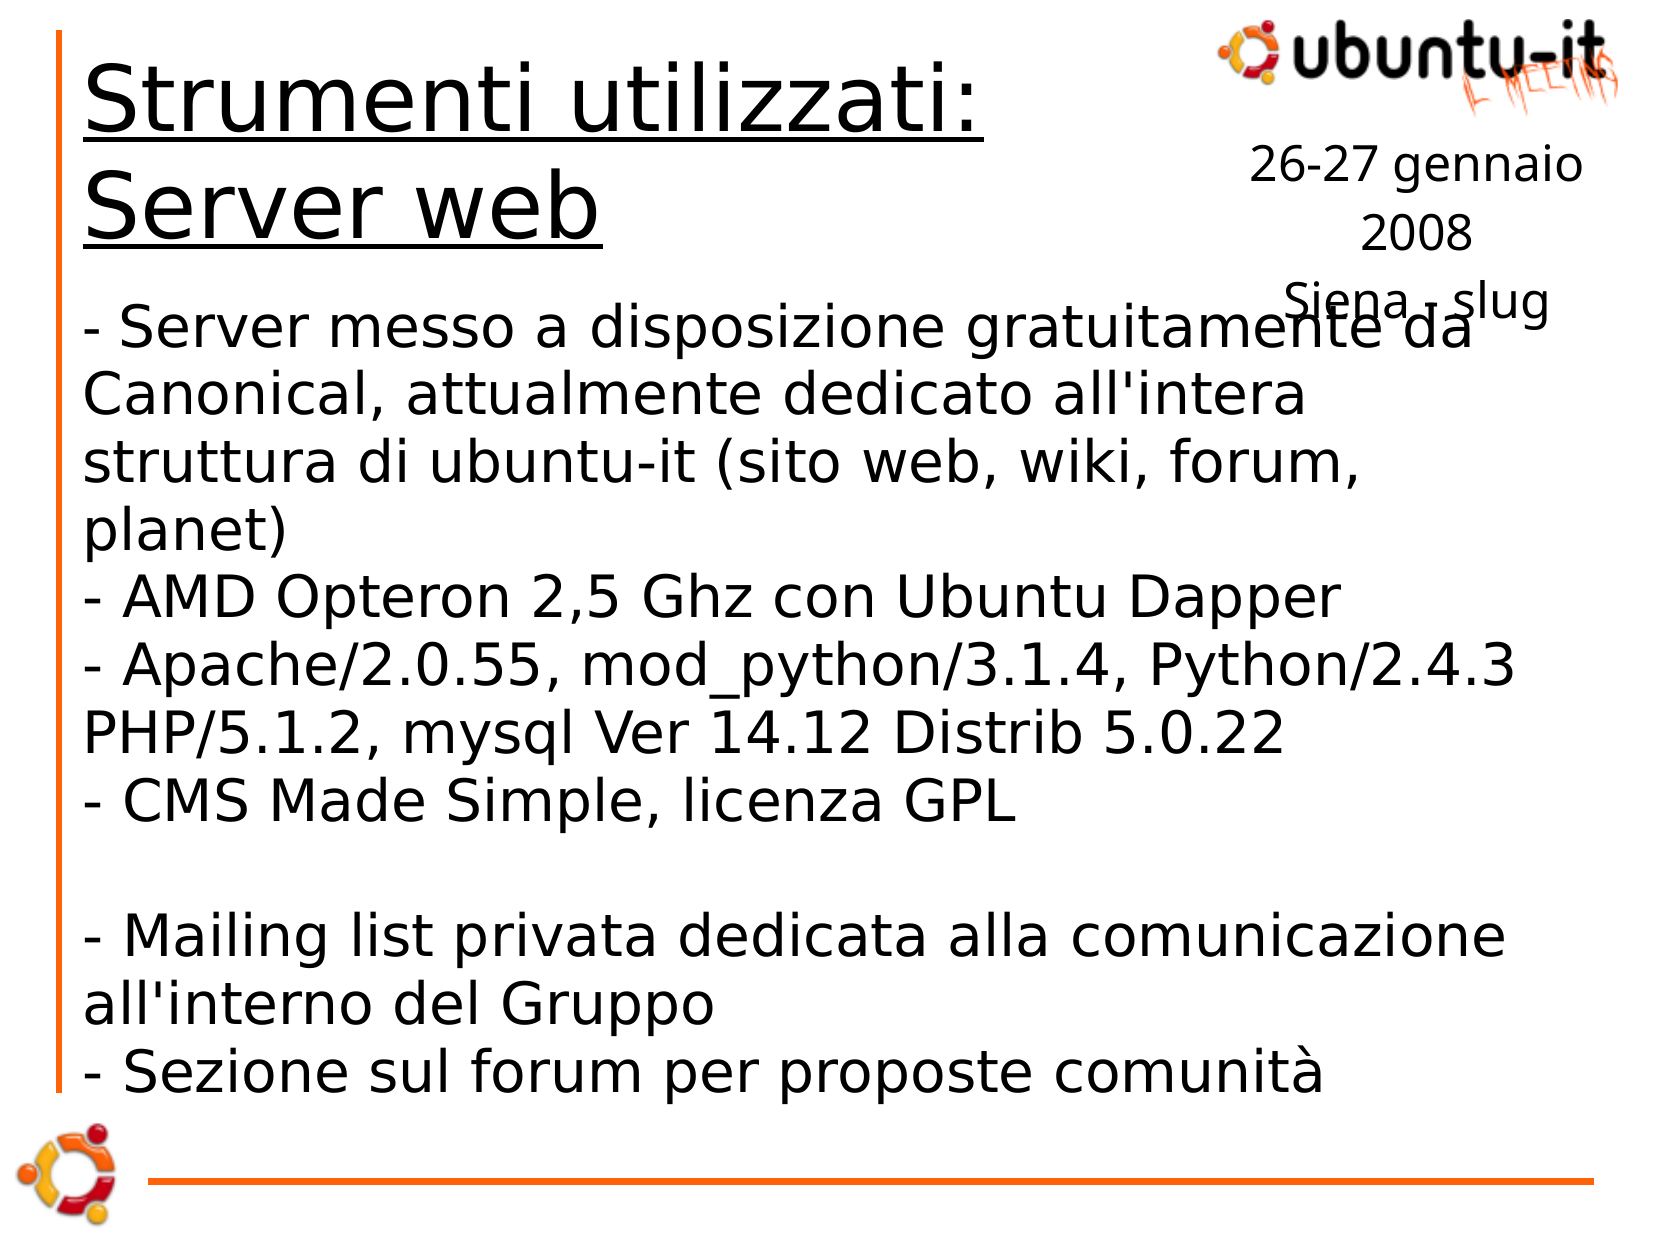

# Strumenti utilizzati: Server web
- Server messo a disposizione gratuitamente da Canonical, attualmente dedicato all'intera struttura di ubuntu-it (sito web, wiki, forum, planet)
- AMD Opteron 2,5 Ghz con Ubuntu Dapper
- Apache/2.0.55, mod_python/3.1.4, Python/2.4.3 PHP/5.1.2, mysql Ver 14.12 Distrib 5.0.22
- CMS Made Simple, licenza GPL
- Mailing list privata dedicata alla comunicazione all'interno del Gruppo
- Sezione sul forum per proposte comunità